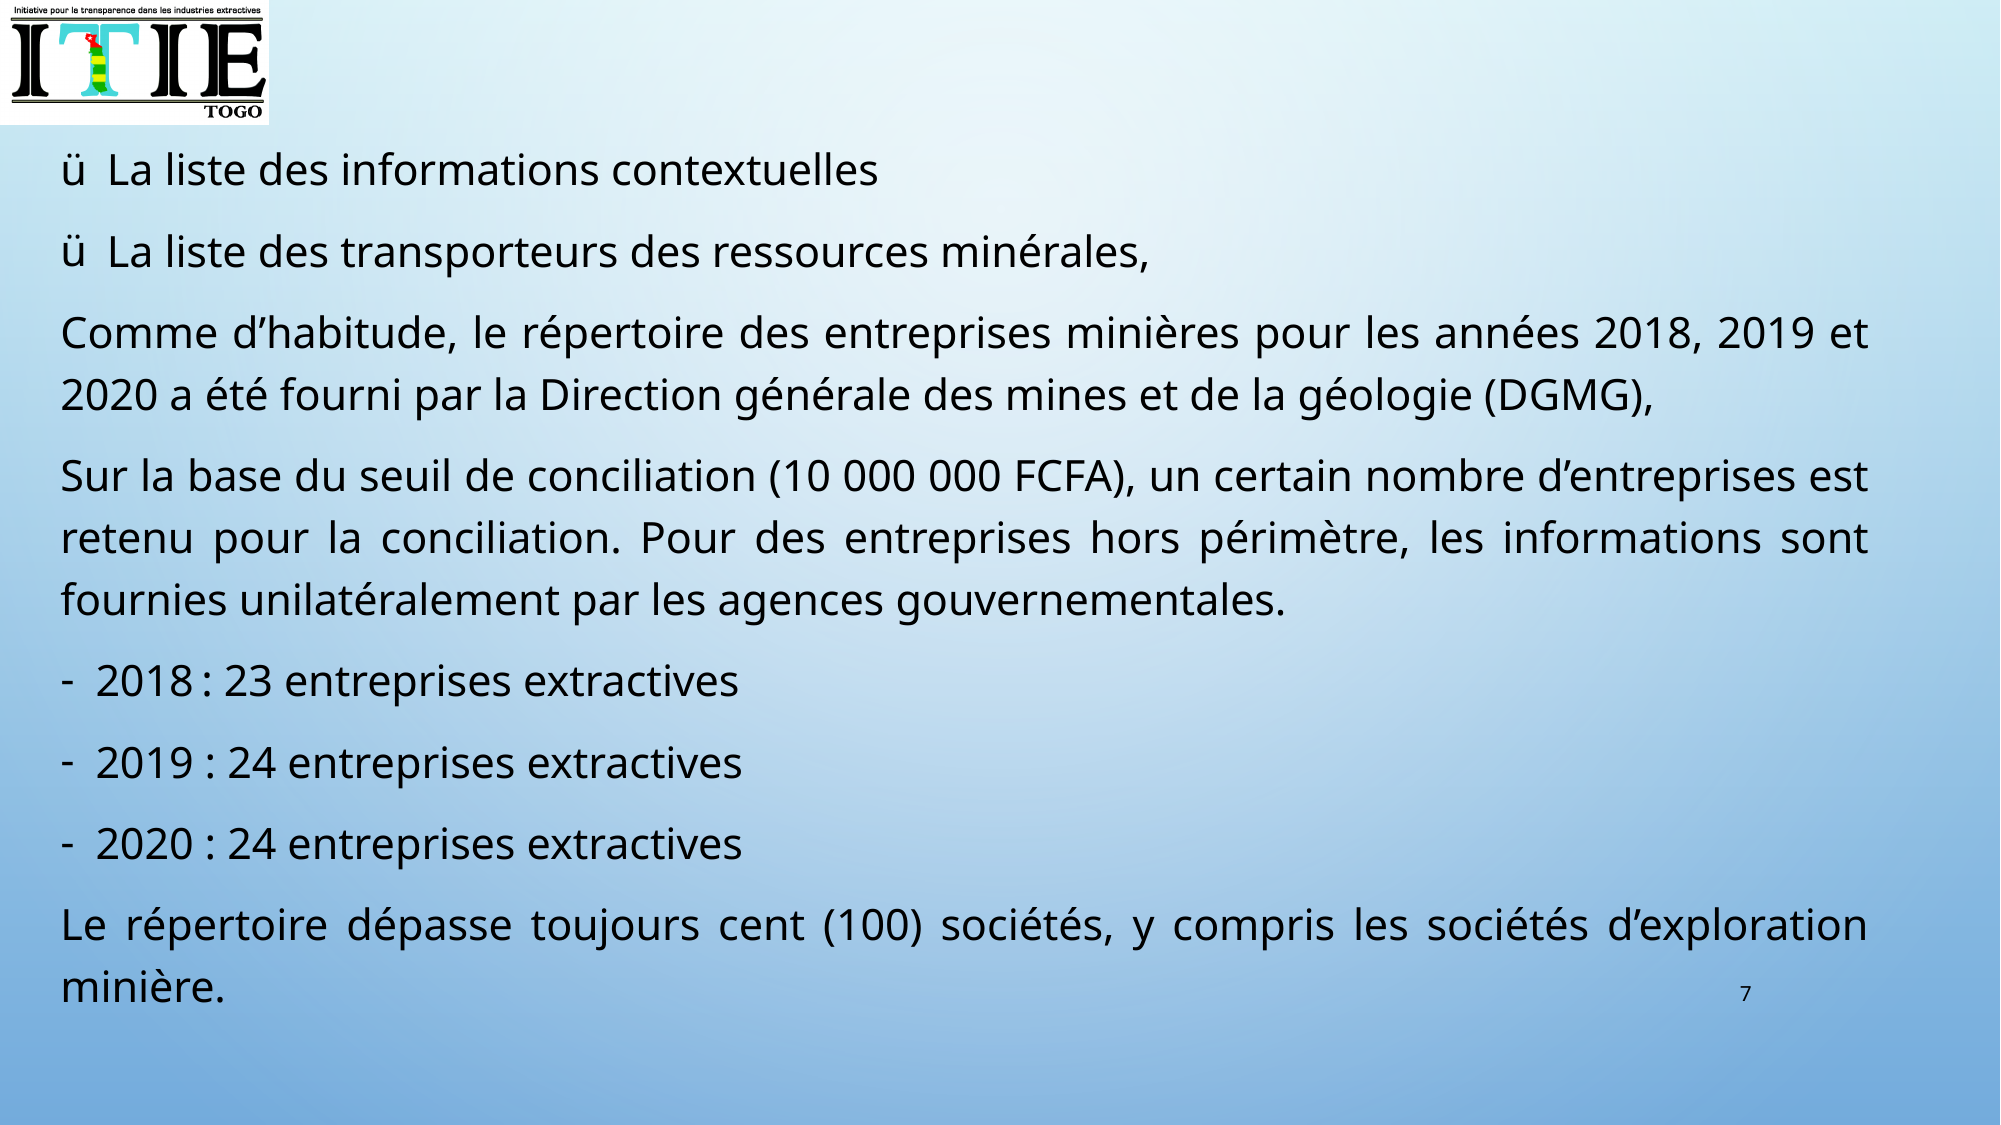

# La liste des informations contextuelles
 La liste des transporteurs des ressources minérales,
Comme d’habitude, le répertoire des entreprises minières pour les années 2018, 2019 et 2020 a été fourni par la Direction générale des mines et de la géologie (DGMG),
Sur la base du seuil de conciliation (10 000 000 FCFA), un certain nombre d’entreprises est retenu pour la conciliation. Pour des entreprises hors périmètre, les informations sont fournies unilatéralement par les agences gouvernementales.
2018	: 23 entreprises extractives
2019 : 24 entreprises extractives
2020 : 24 entreprises extractives
Le répertoire dépasse toujours cent (100) sociétés, y compris les sociétés d’exploration minière.